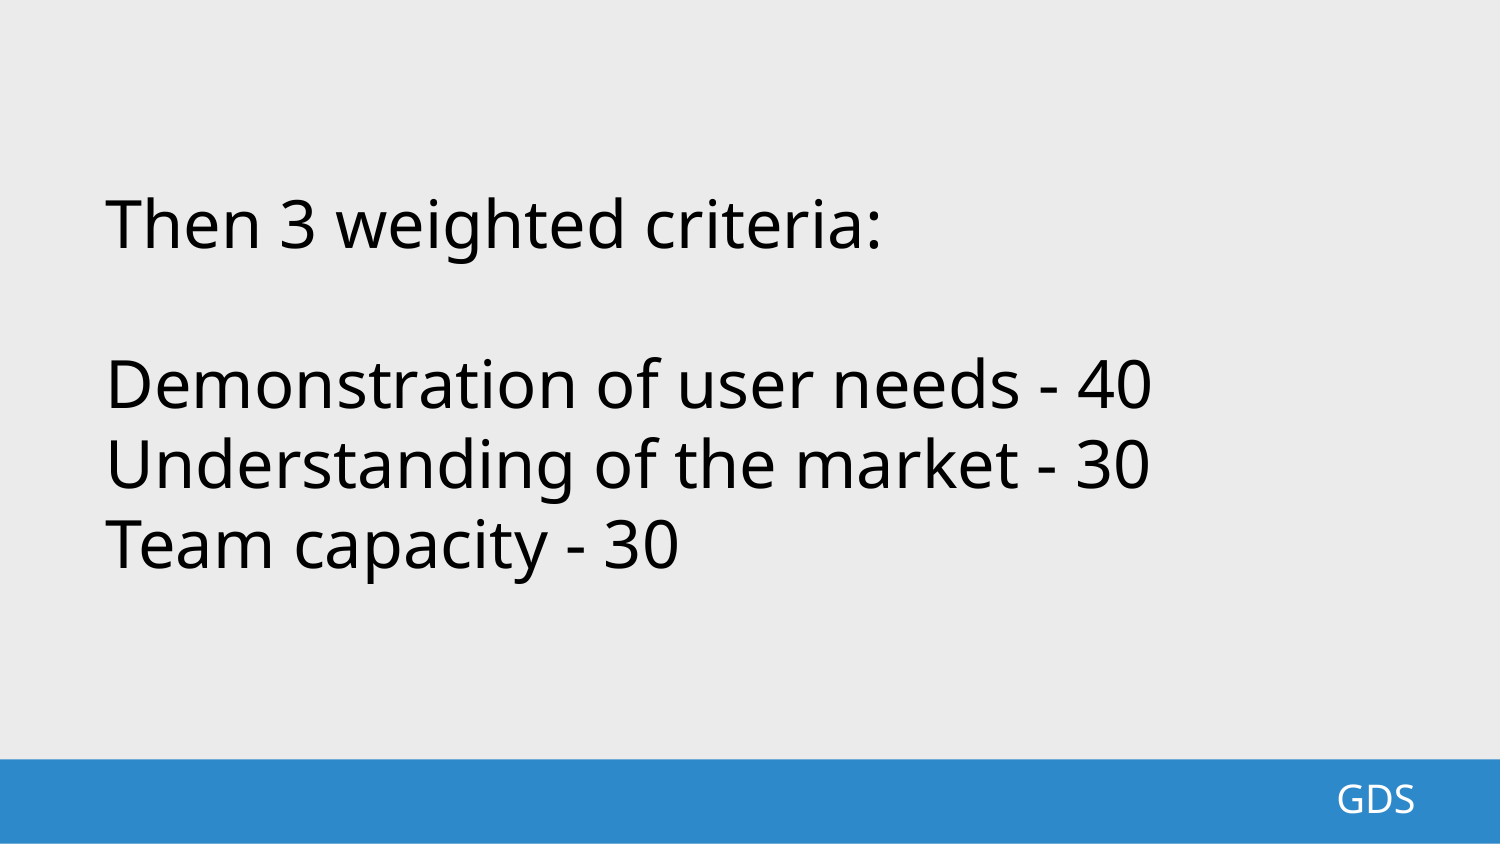

Then 3 weighted criteria:
Demonstration of user needs - 40
Understanding of the market - 30
Team capacity - 30